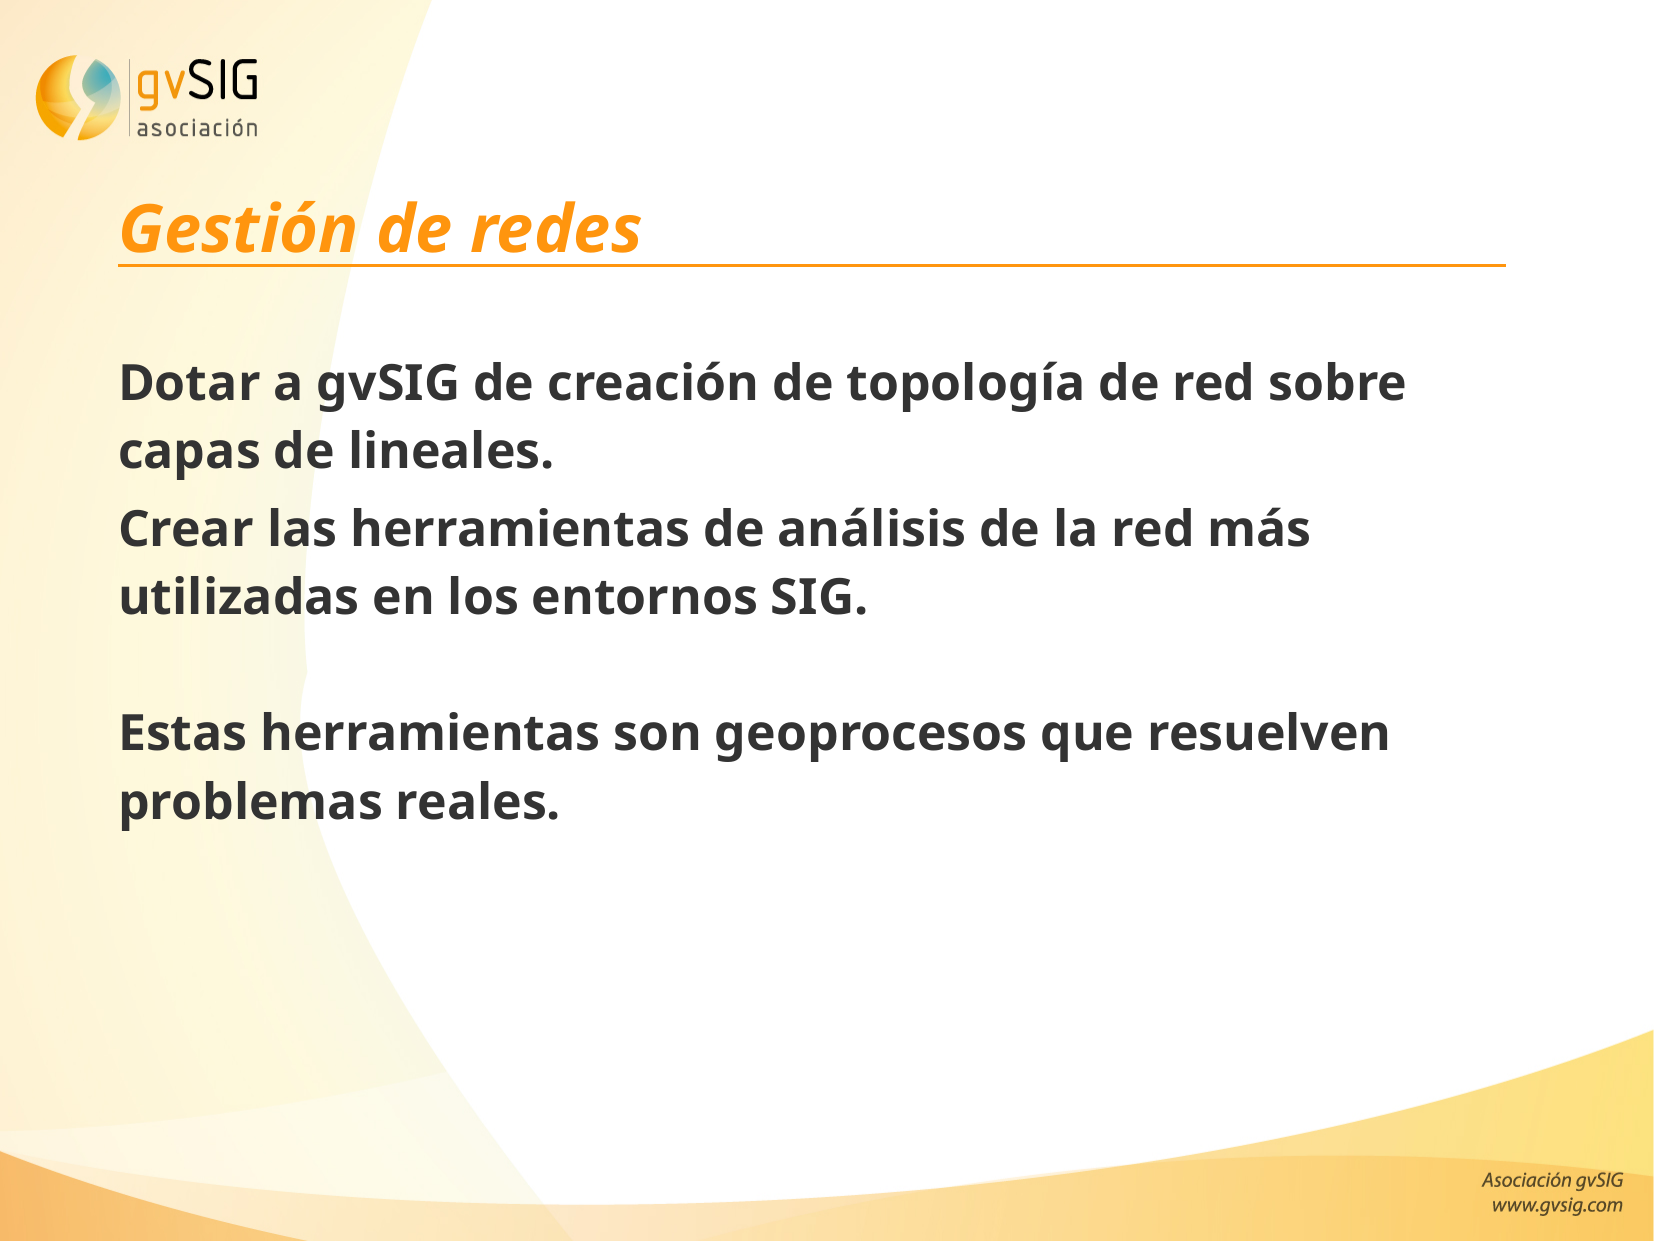

Gestión de redes
# Dotar a gvSIG de creación de topología de red sobre capas de lineales.
Crear las herramientas de análisis de la red más utilizadas en los entornos SIG.
Estas herramientas son geoprocesos que resuelven problemas reales.